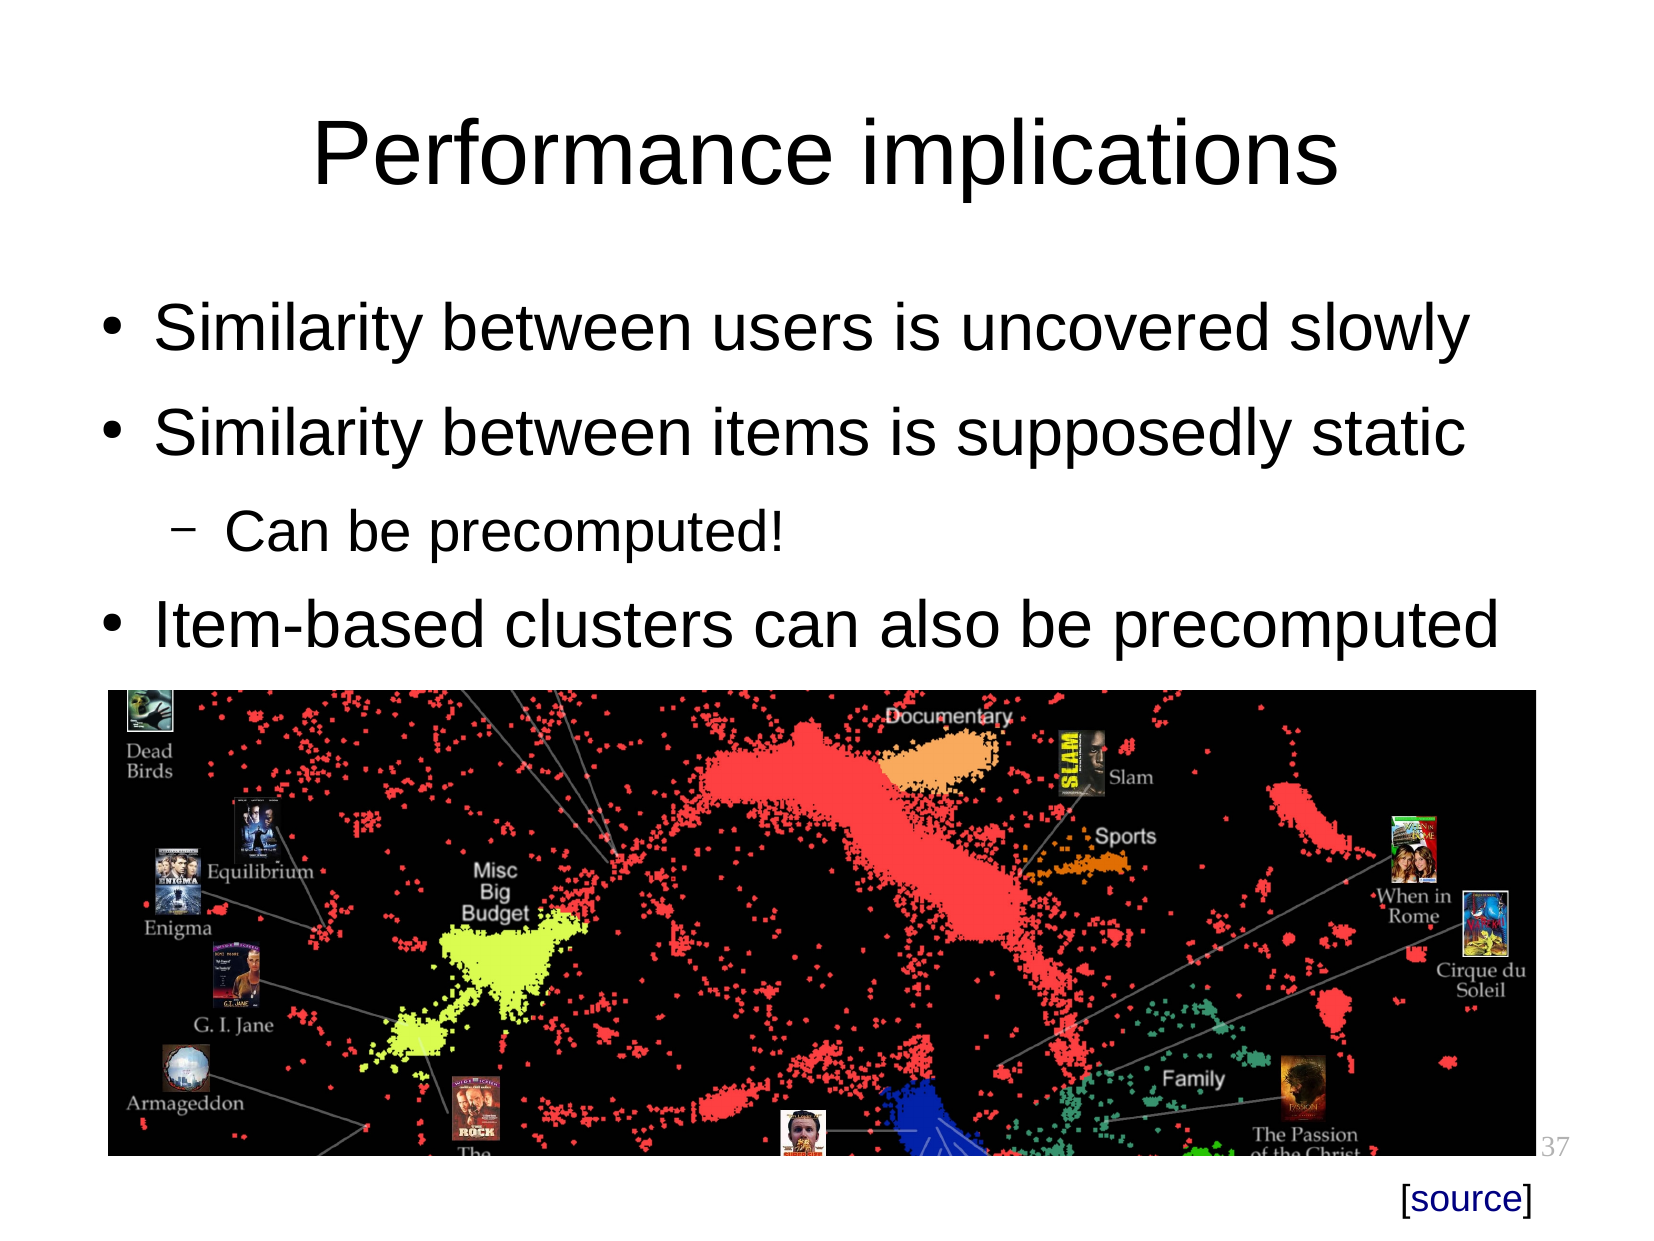

# Performance implications
Similarity between users is uncovered slowly
Similarity between items is supposedly static
Can be precomputed!
Item-based clusters can also be precomputed
37
[source]